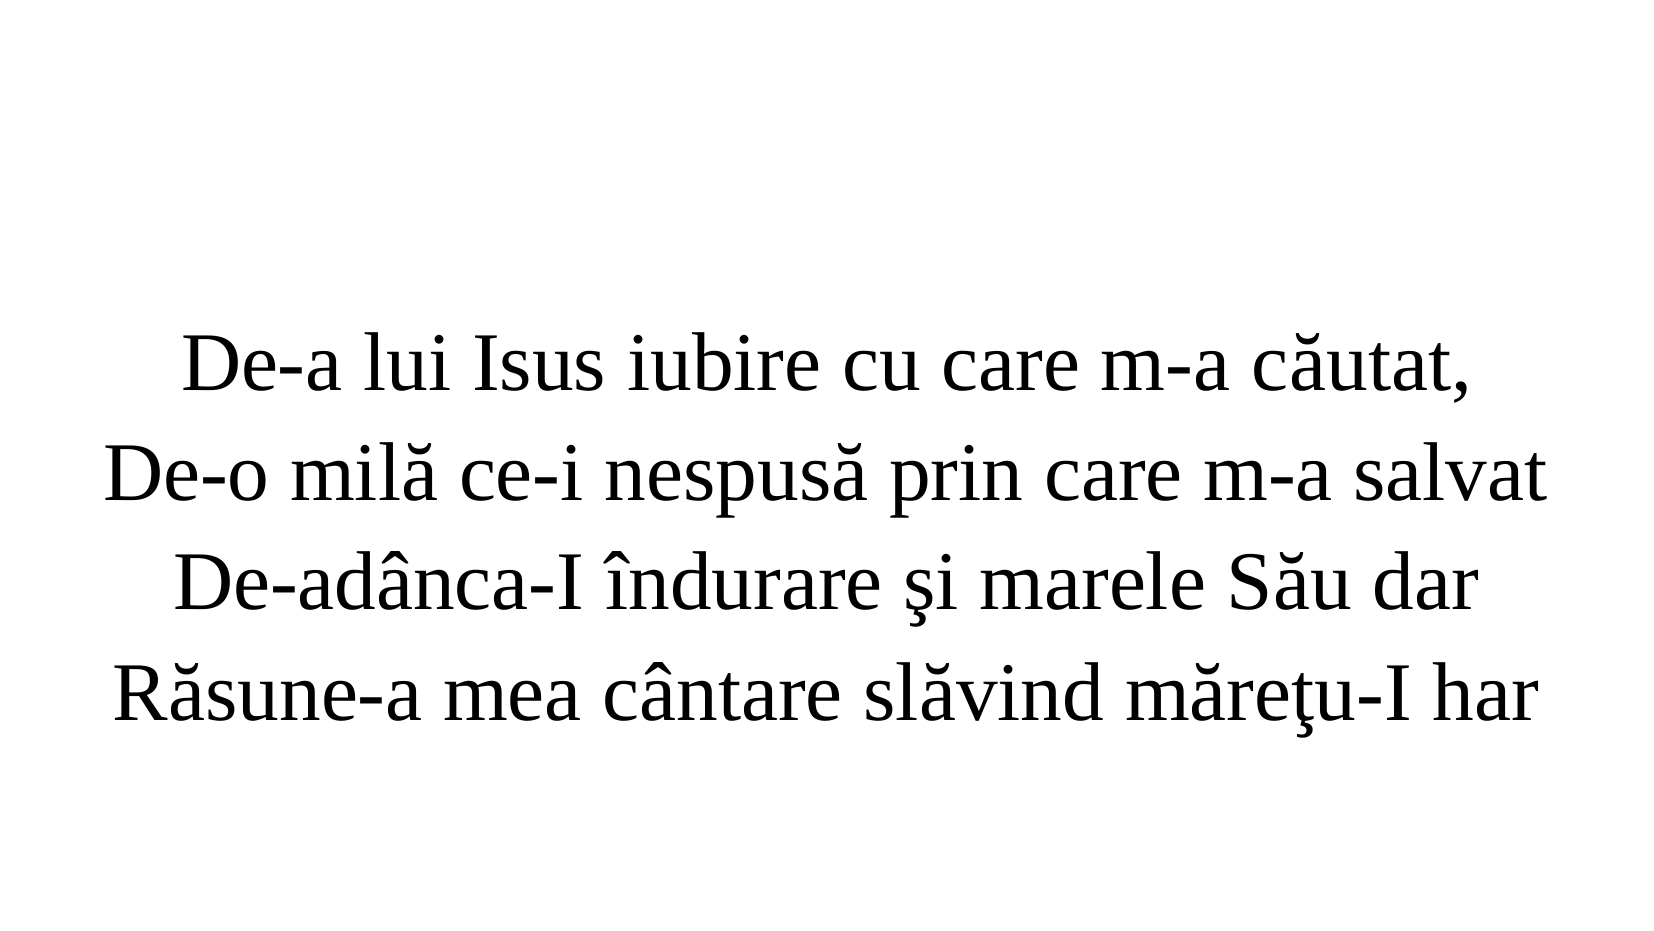

# De-a lui Isus iubire cu care m-a căutat,
De-o milă ce-i nespusă prin care m-a salvat
De-adânca-I îndurare şi marele Său dar
Răsune-a mea cântare slăvind măreţu-I har